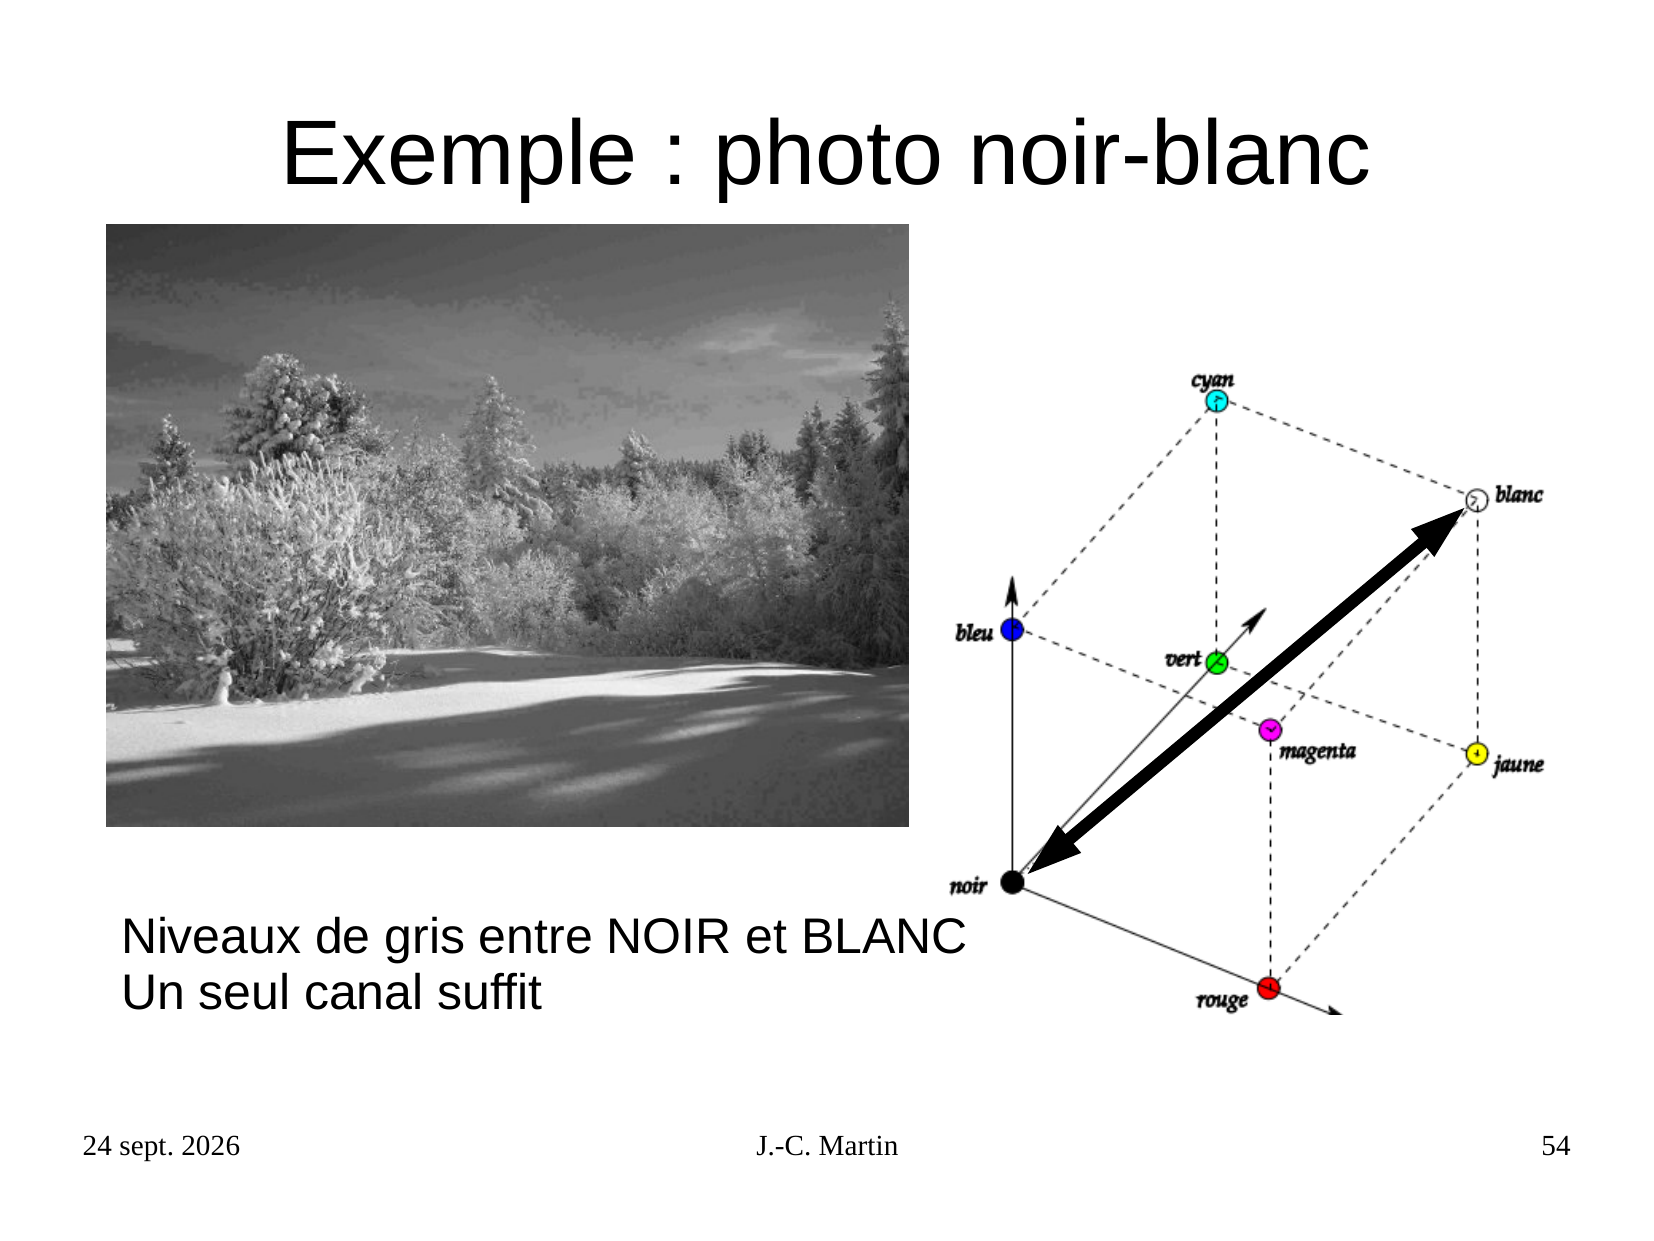

# Exemple : photo noir-blanc
Niveaux de gris entre NOIR et BLANC
Un seul canal suffit
J.-C. Martin
54